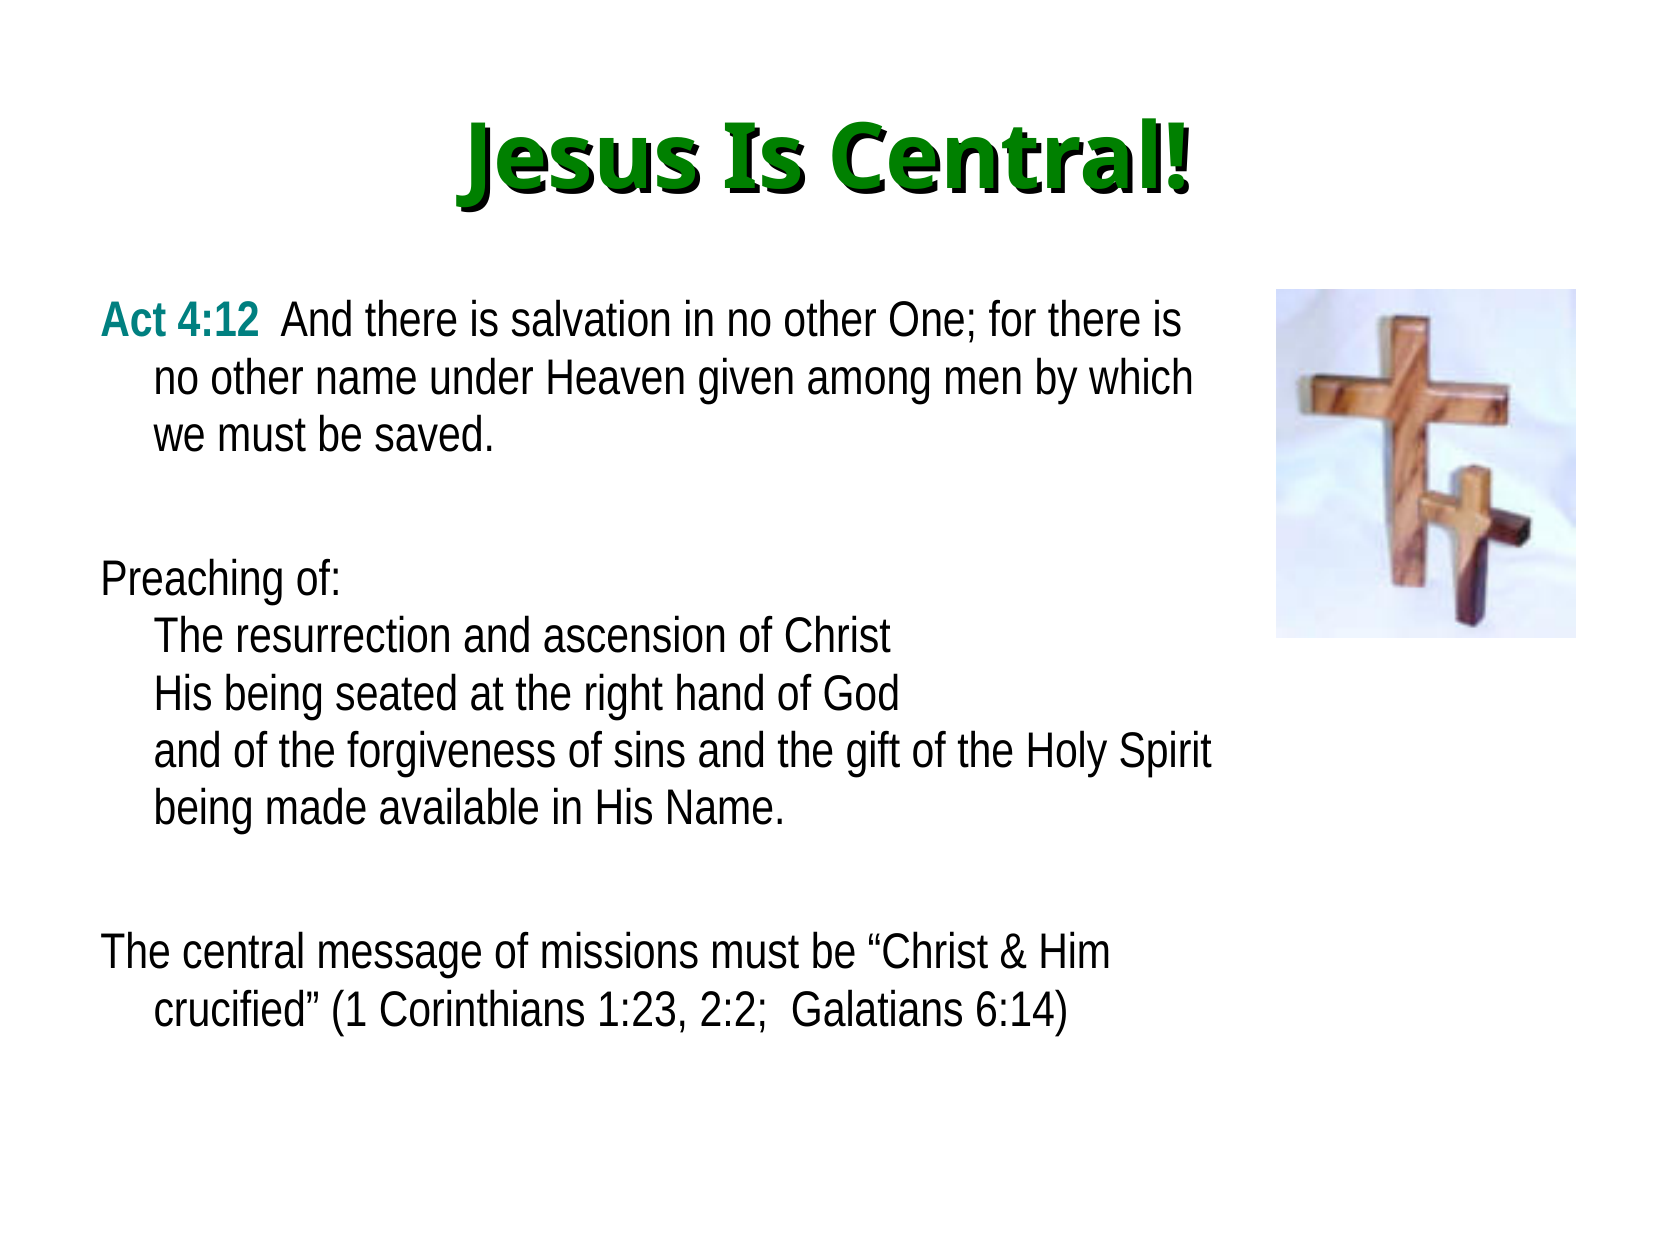

# Jesus Is Central!
Act 4:12 And there is salvation in no other One; for there is no other name under Heaven given among men by which we must be saved.
Preaching of:
The resurrection and ascension of Christ
His being seated at the right hand of God
and of the forgiveness of sins and the gift of the Holy Spirit being made available in His Name.
The central message of missions must be “Christ & Him crucified” (1 Corinthians 1:23, 2:2; Galatians 6:14)